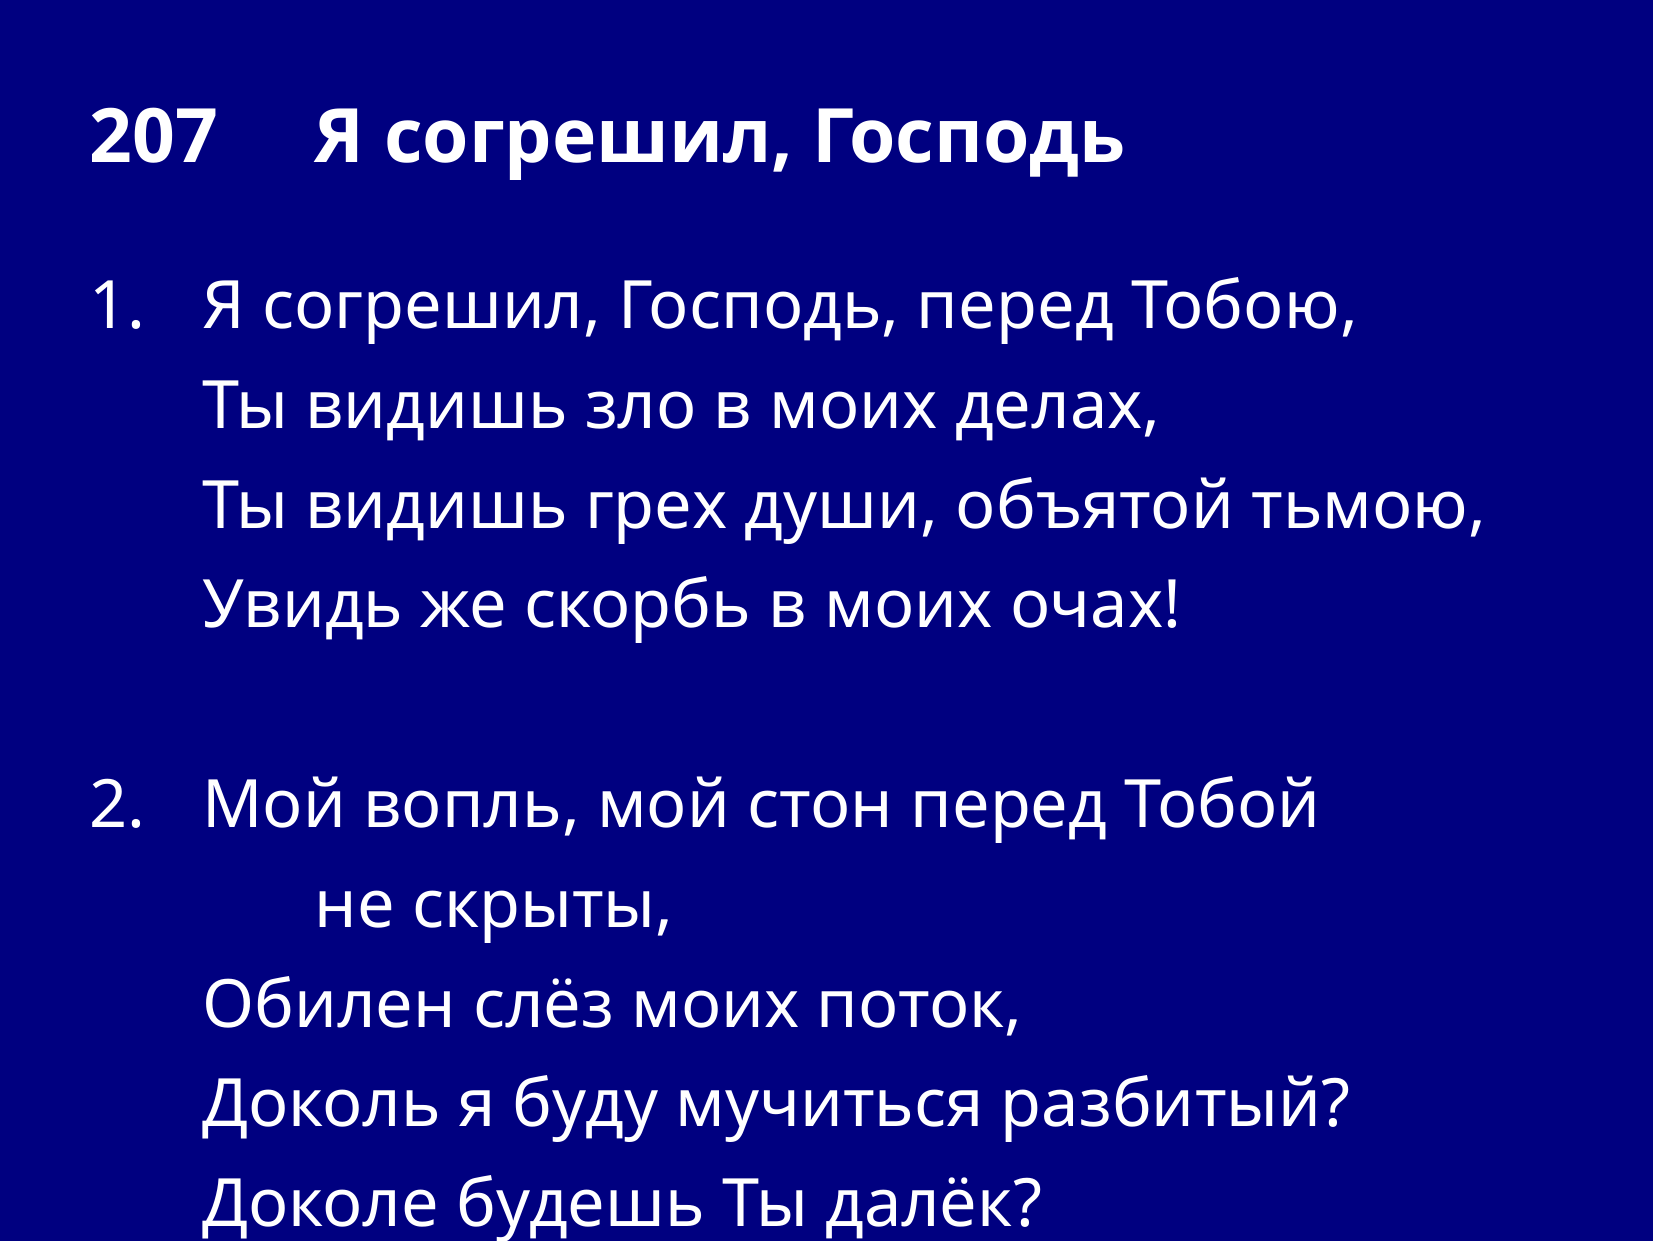

207	Я согрешил, Господь
1.	Я согрешил, Господь, перед Тобою,
	Ты видишь зло в моих делах,
	Ты видишь грех души, объятой тьмою,
	Увидь же скорбь в моих очах!
2.	Мой вопль, мой стон перед Тобой
		не скрыты,
	Обилен слёз моих поток,
	Доколь я буду мучиться разбитый?
	Доколе будешь Ты далёк?